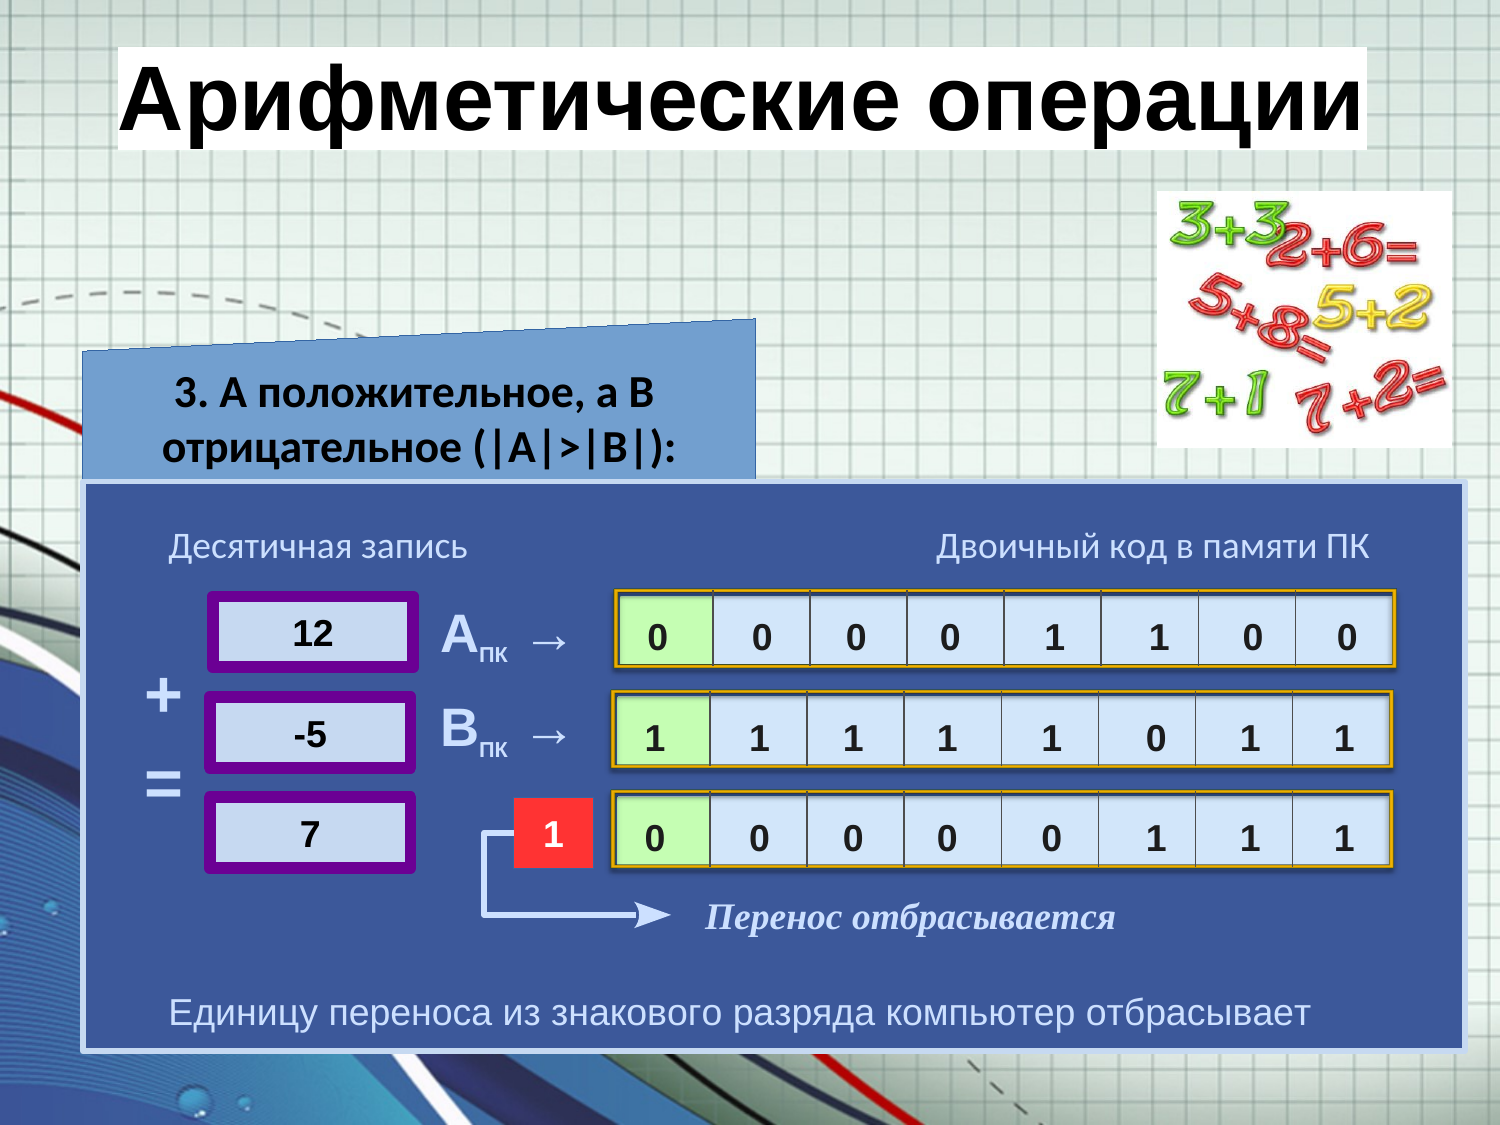

# Арифметические операции
3. А положительное, а В
отрицательное (|А|>|В|):
Десятичная запись
Двоичный код в памяти ПК
АПК →
12
0 0 0 0 1 1 0 0
+
ВПК →
-5
1 1 1 1 1 0 1 1
=
7
1
0 0 0 0 0 1 1 1
 Перенос отбрасывается
Единицу переноса из знакового разряда компьютер отбрасывает